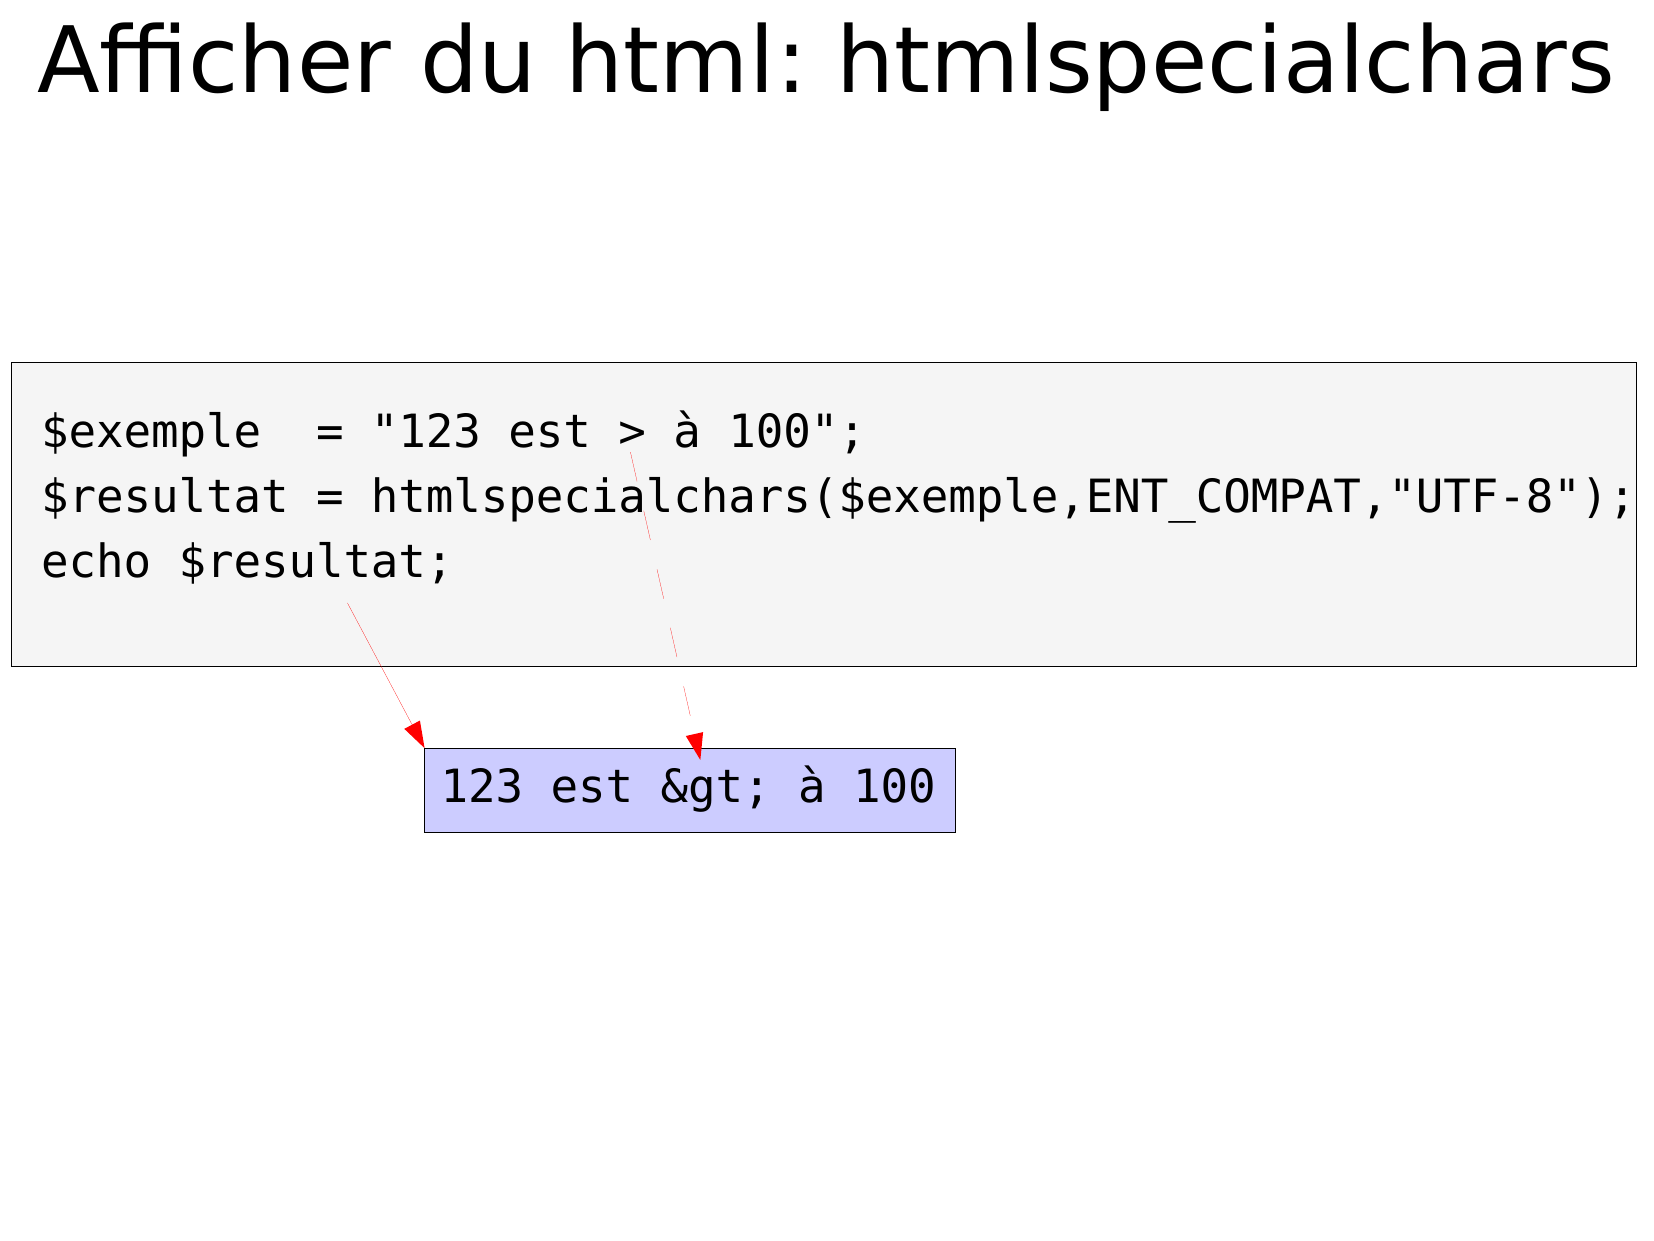

# Afficher du html: htmlspecialchars
$exemple = "123 est > à 100";
$resultat = htmlspecialchars($exemple,ENT_COMPAT,"UTF-8");
echo $resultat;
123 est &gt; à 100